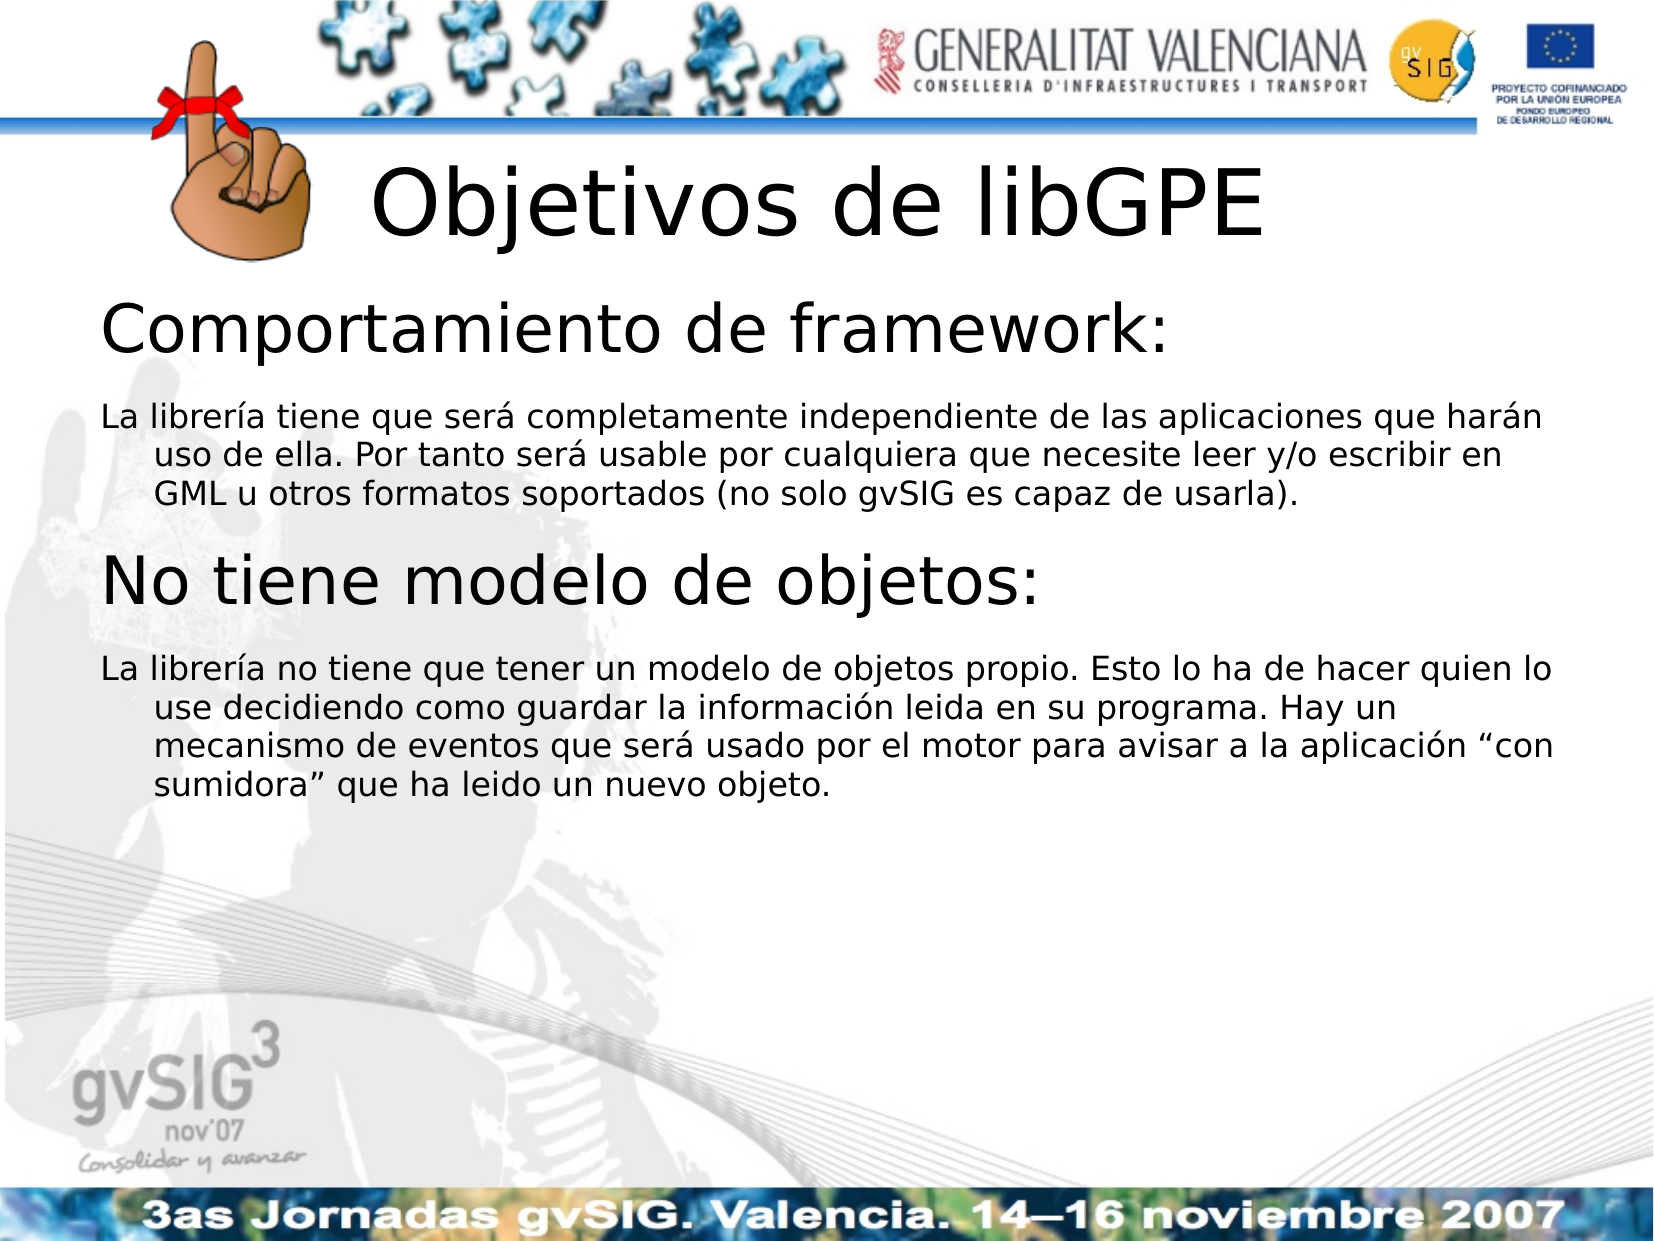

# Objetivos de libGPE
Comportamiento de framework:
La librería tiene que será completamente independiente de las aplicaciones que harán uso de ella. Por tanto será usable por cualquiera que necesite leer y/o escribir en GML u otros formatos soportados (no solo gvSIG es capaz de usarla).
No tiene modelo de objetos:
La librería no tiene que tener un modelo de objetos propio. Esto lo ha de hacer quien lo use decidiendo como guardar la información leida en su programa. Hay un mecanismo de eventos que será usado por el motor para avisar a la aplicación “consumidora” que ha leido un nuevo objeto.